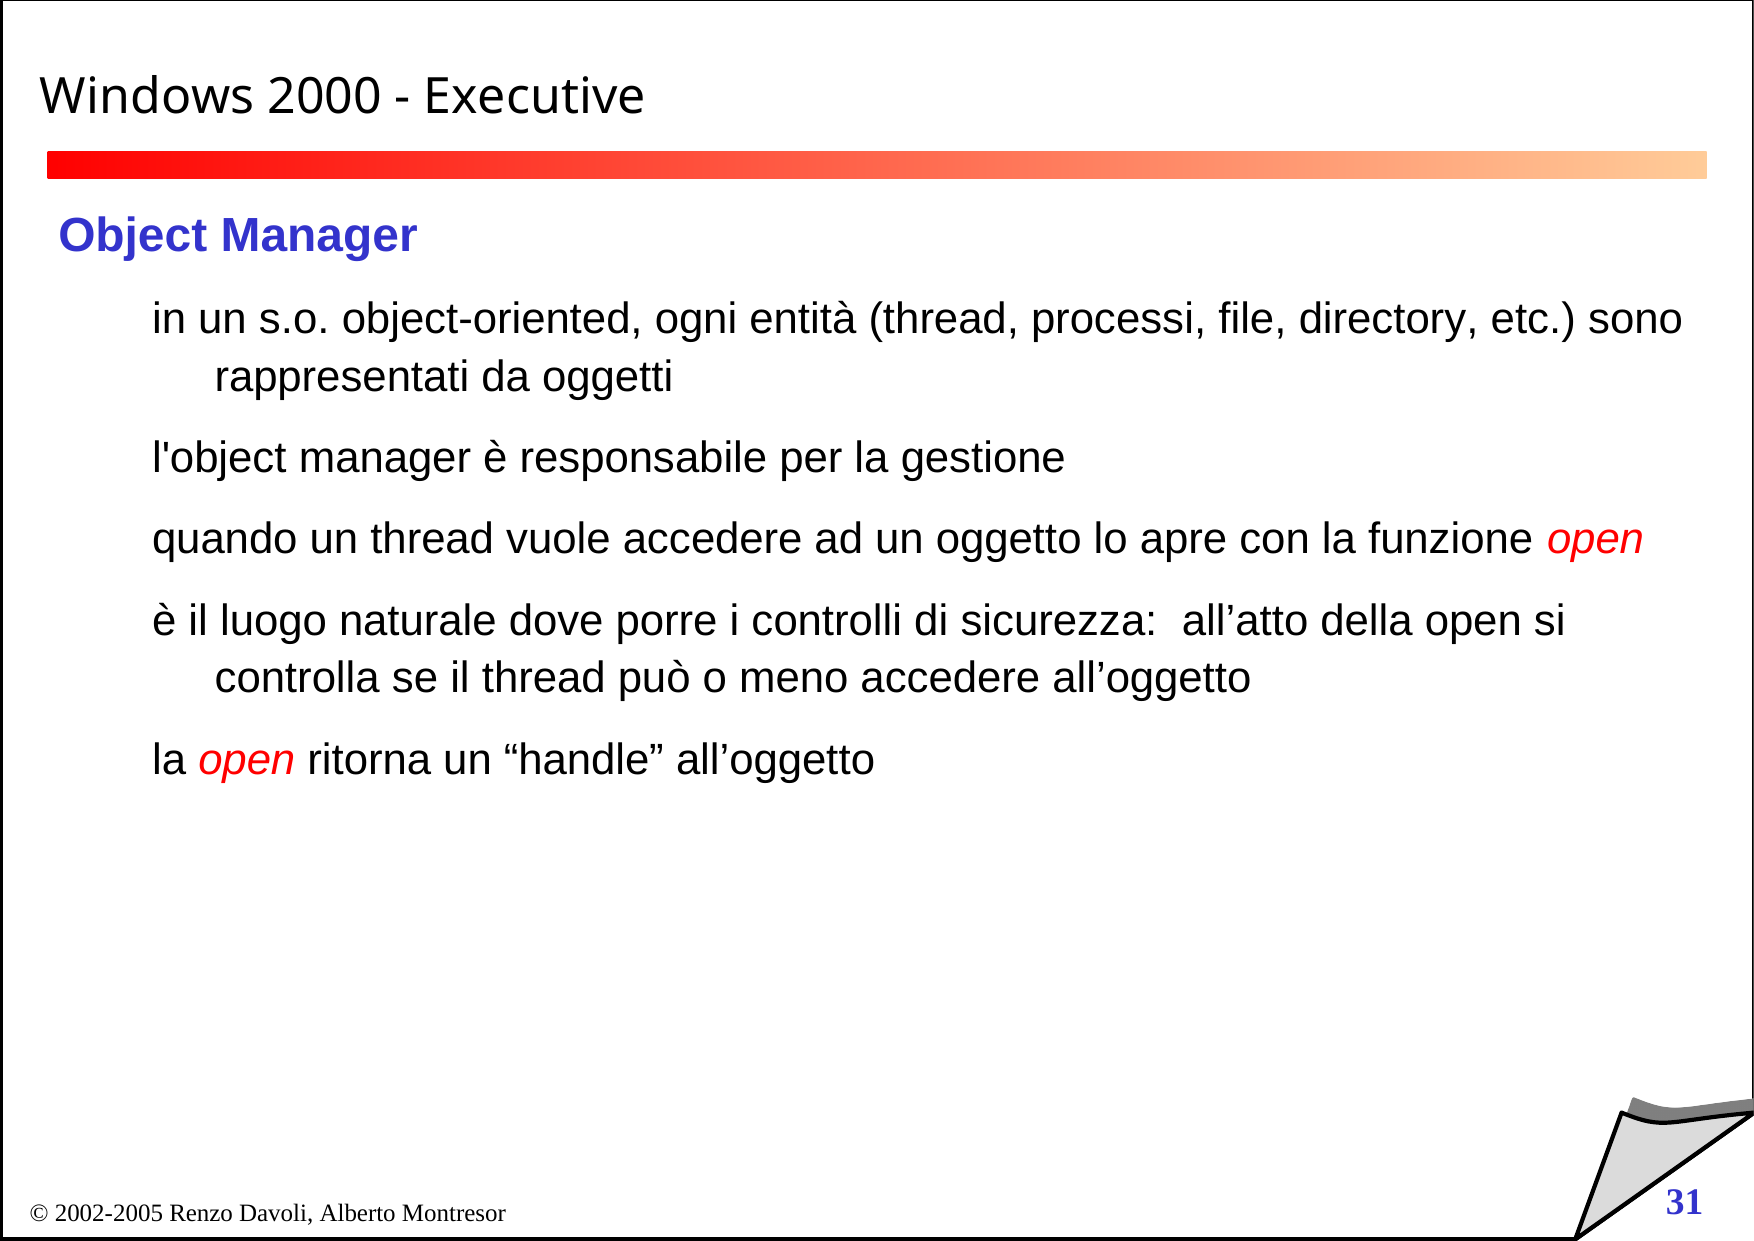

# Windows 2000 - Executive
Object Manager
in un s.o. object-oriented, ogni entità (thread, processi, file, directory, etc.) sono rappresentati da oggetti
l'object manager è responsabile per la gestione
quando un thread vuole accedere ad un oggetto lo apre con la funzione open
è il luogo naturale dove porre i controlli di sicurezza: all’atto della open si controlla se il thread può o meno accedere all’oggetto
la open ritorna un “handle” all’oggetto